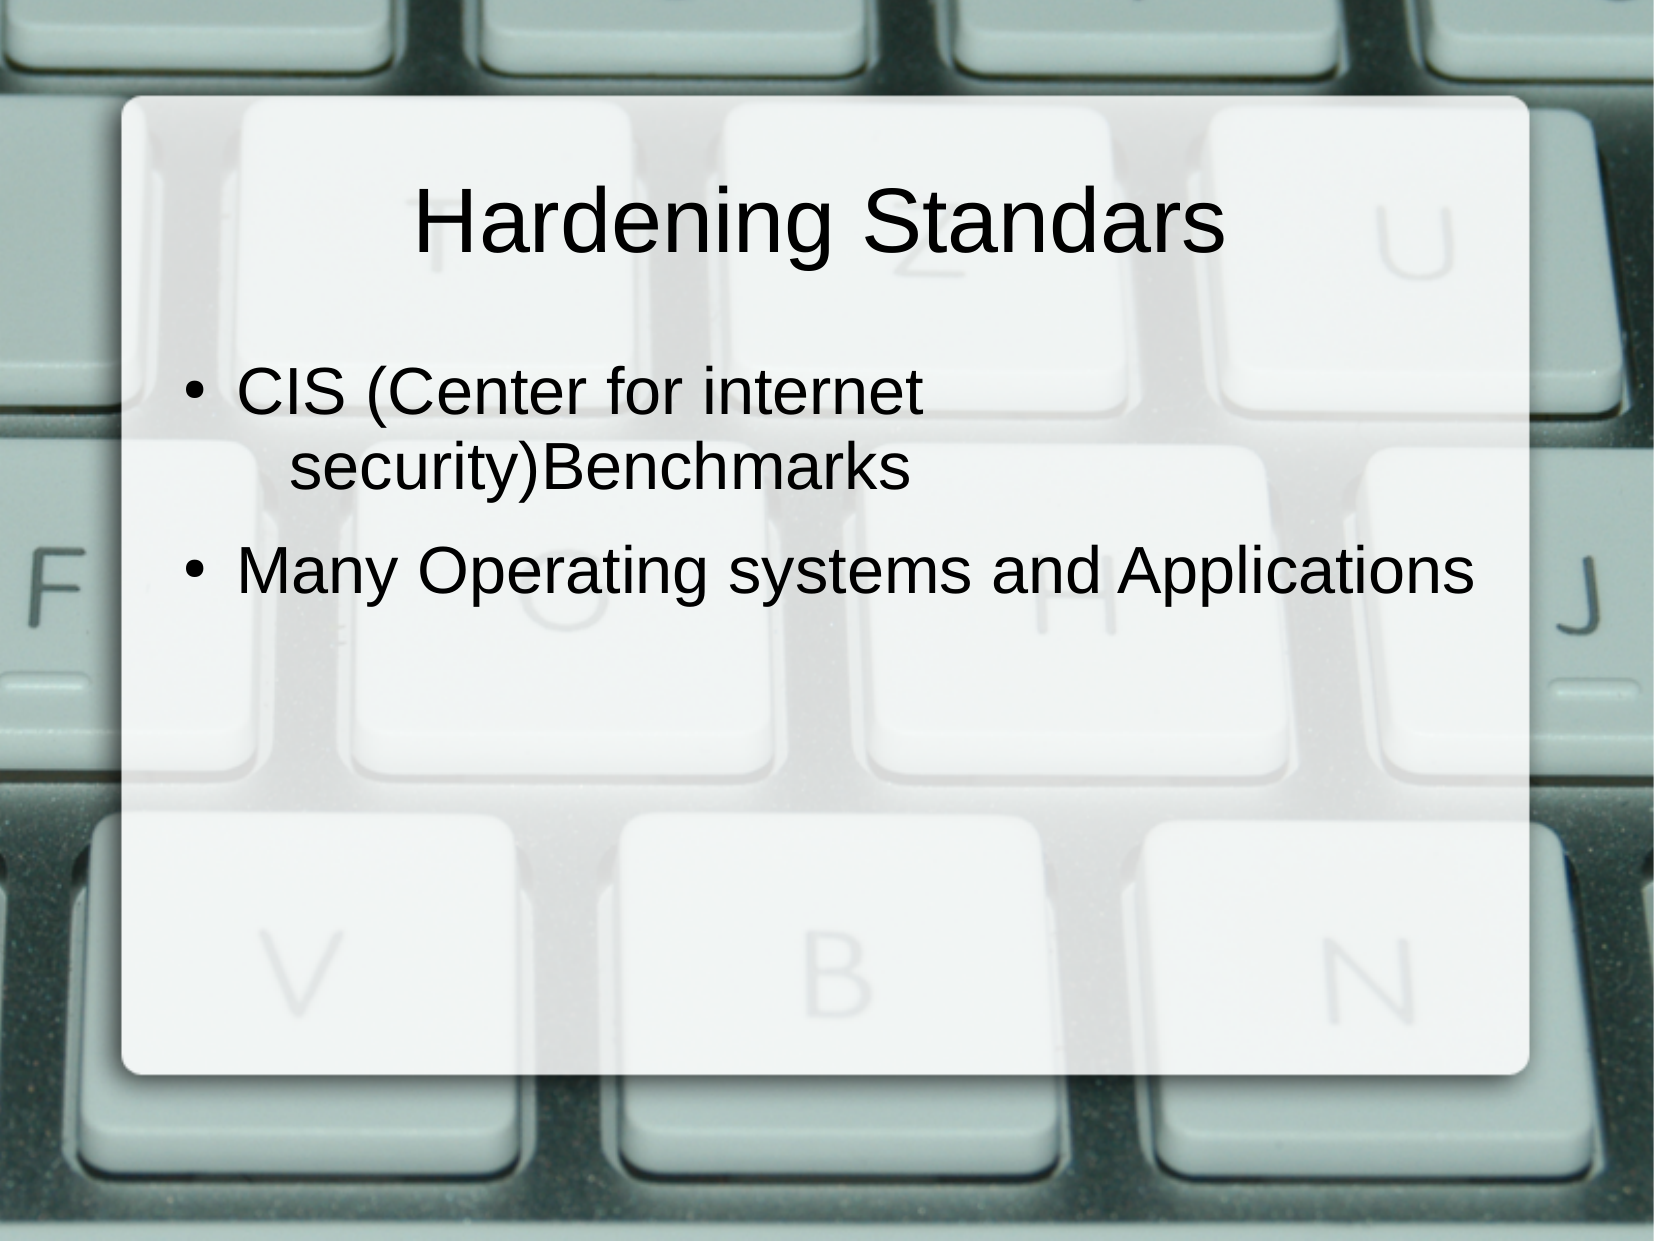

# Hardening Standars
CIS (Center for internet security)Benchmarks
Many Operating systems and Applications